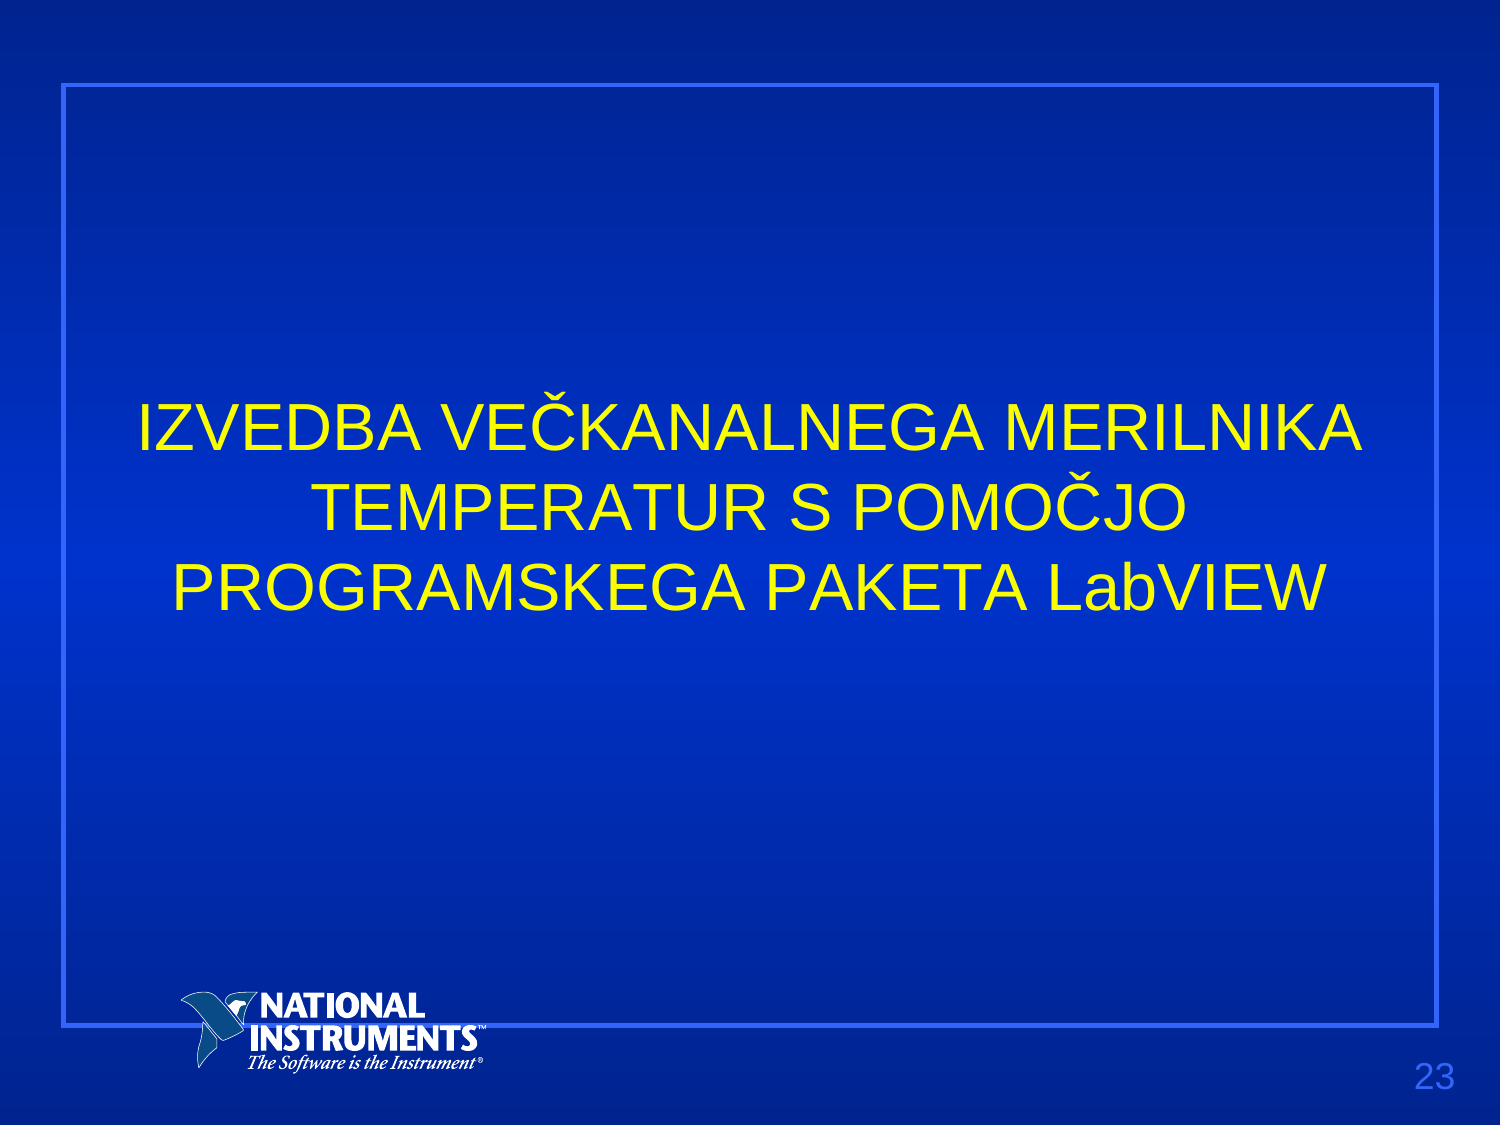

# IZVEDBA VEČKANALNEGA MERILNIKA TEMPERATUR S POMOČJO PROGRAMSKEGA PAKETA LabVIEW